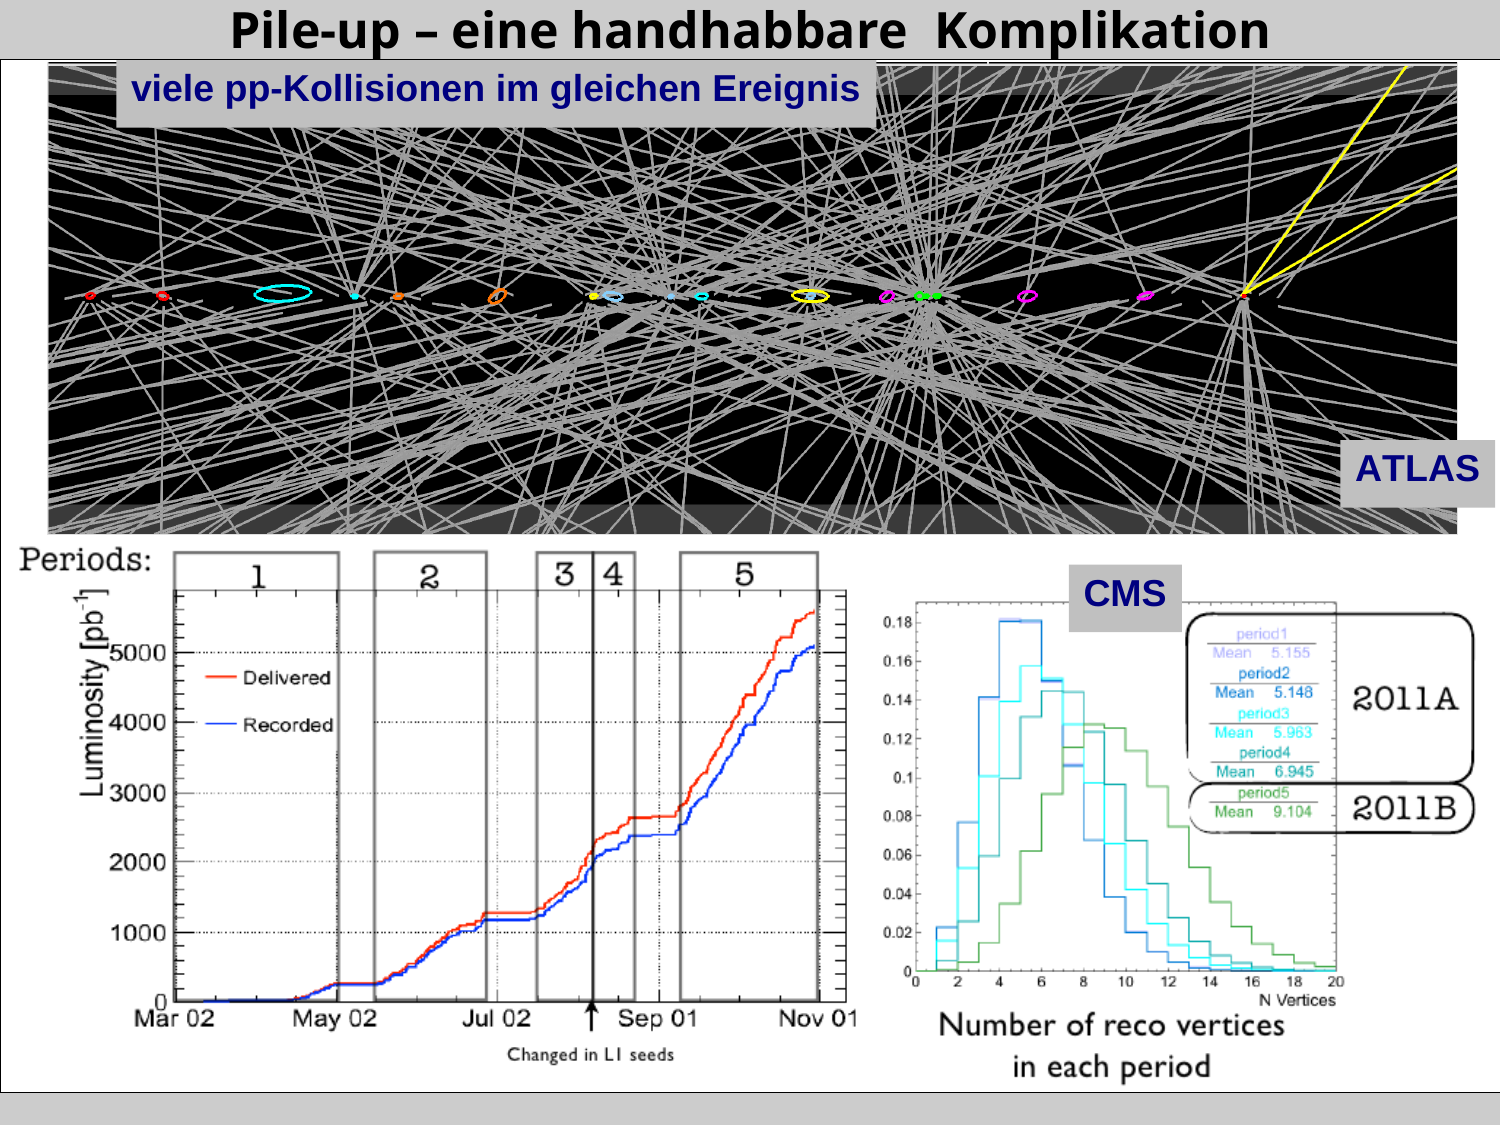

# Pile-up – eine handhabbare Komplikation
viele pp-Kollisionen im gleichen Ereignis
i
ATLAS
CMS